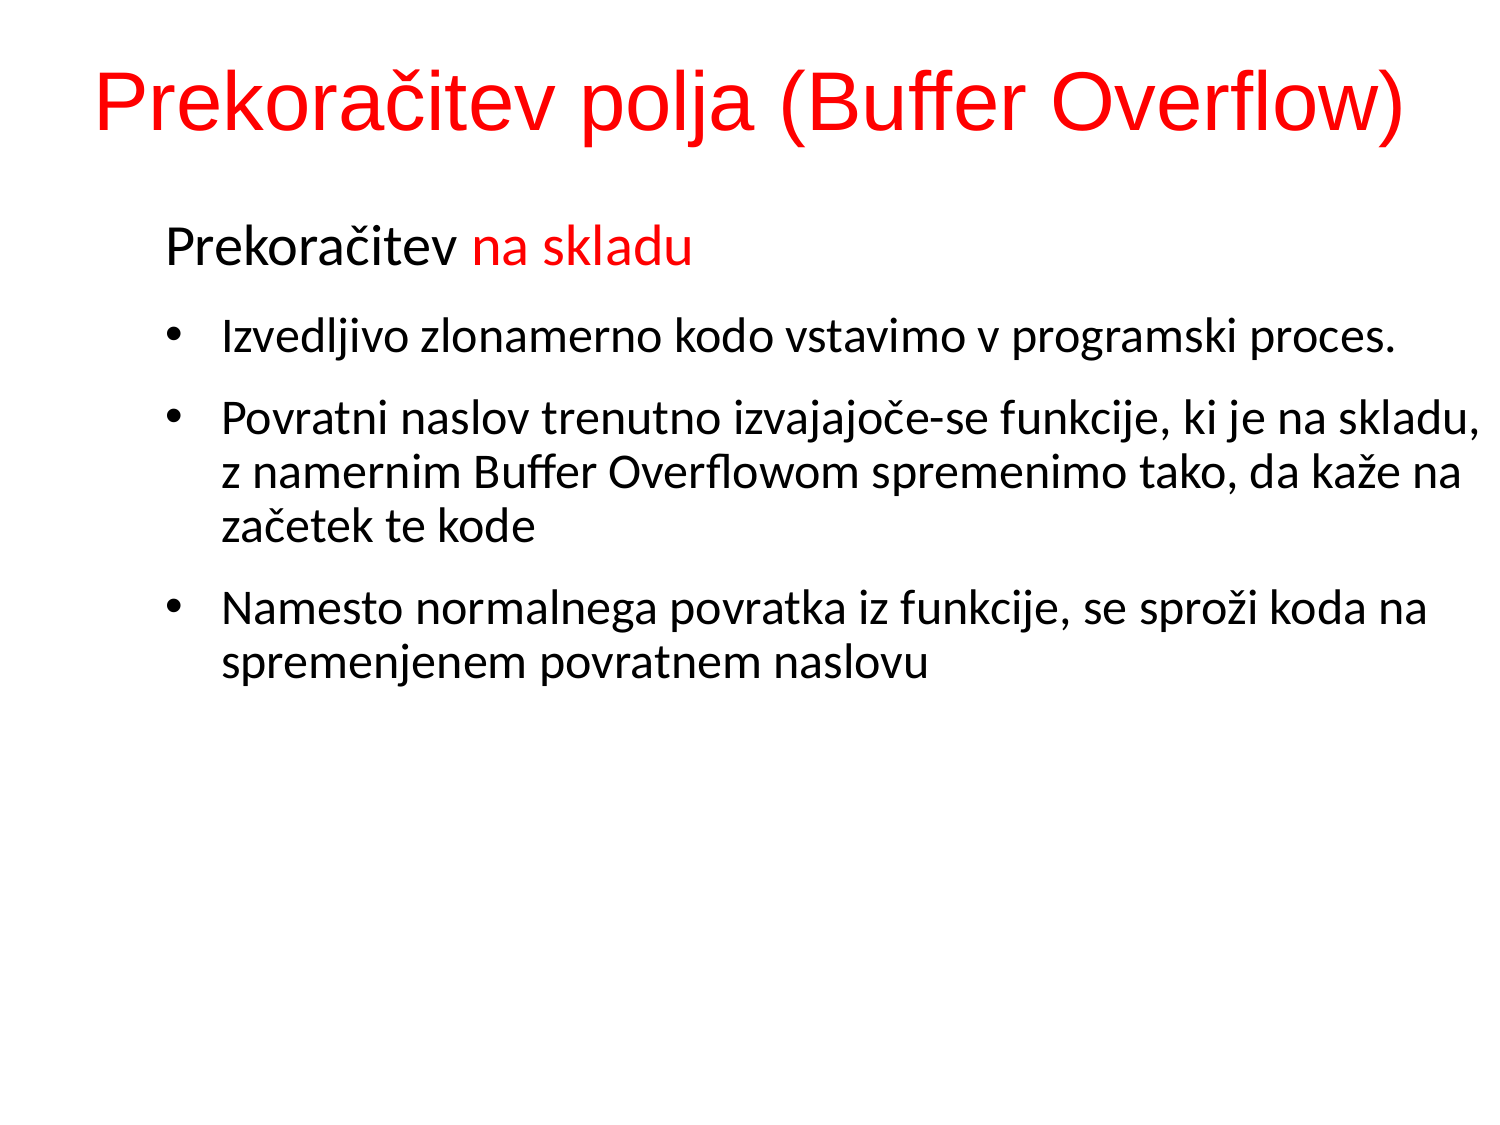

# Prekoračitev polja (Buffer Overflow)
Prekoračitev na skladu
Izvedljivo zlonamerno kodo vstavimo v programski proces.
Povratni naslov trenutno izvajajoče-se funkcije, ki je na skladu, z namernim Buffer Overflowom spremenimo tako, da kaže na začetek te kode
Namesto normalnega povratka iz funkcije, se sproži koda na spremenjenem povratnem naslovu